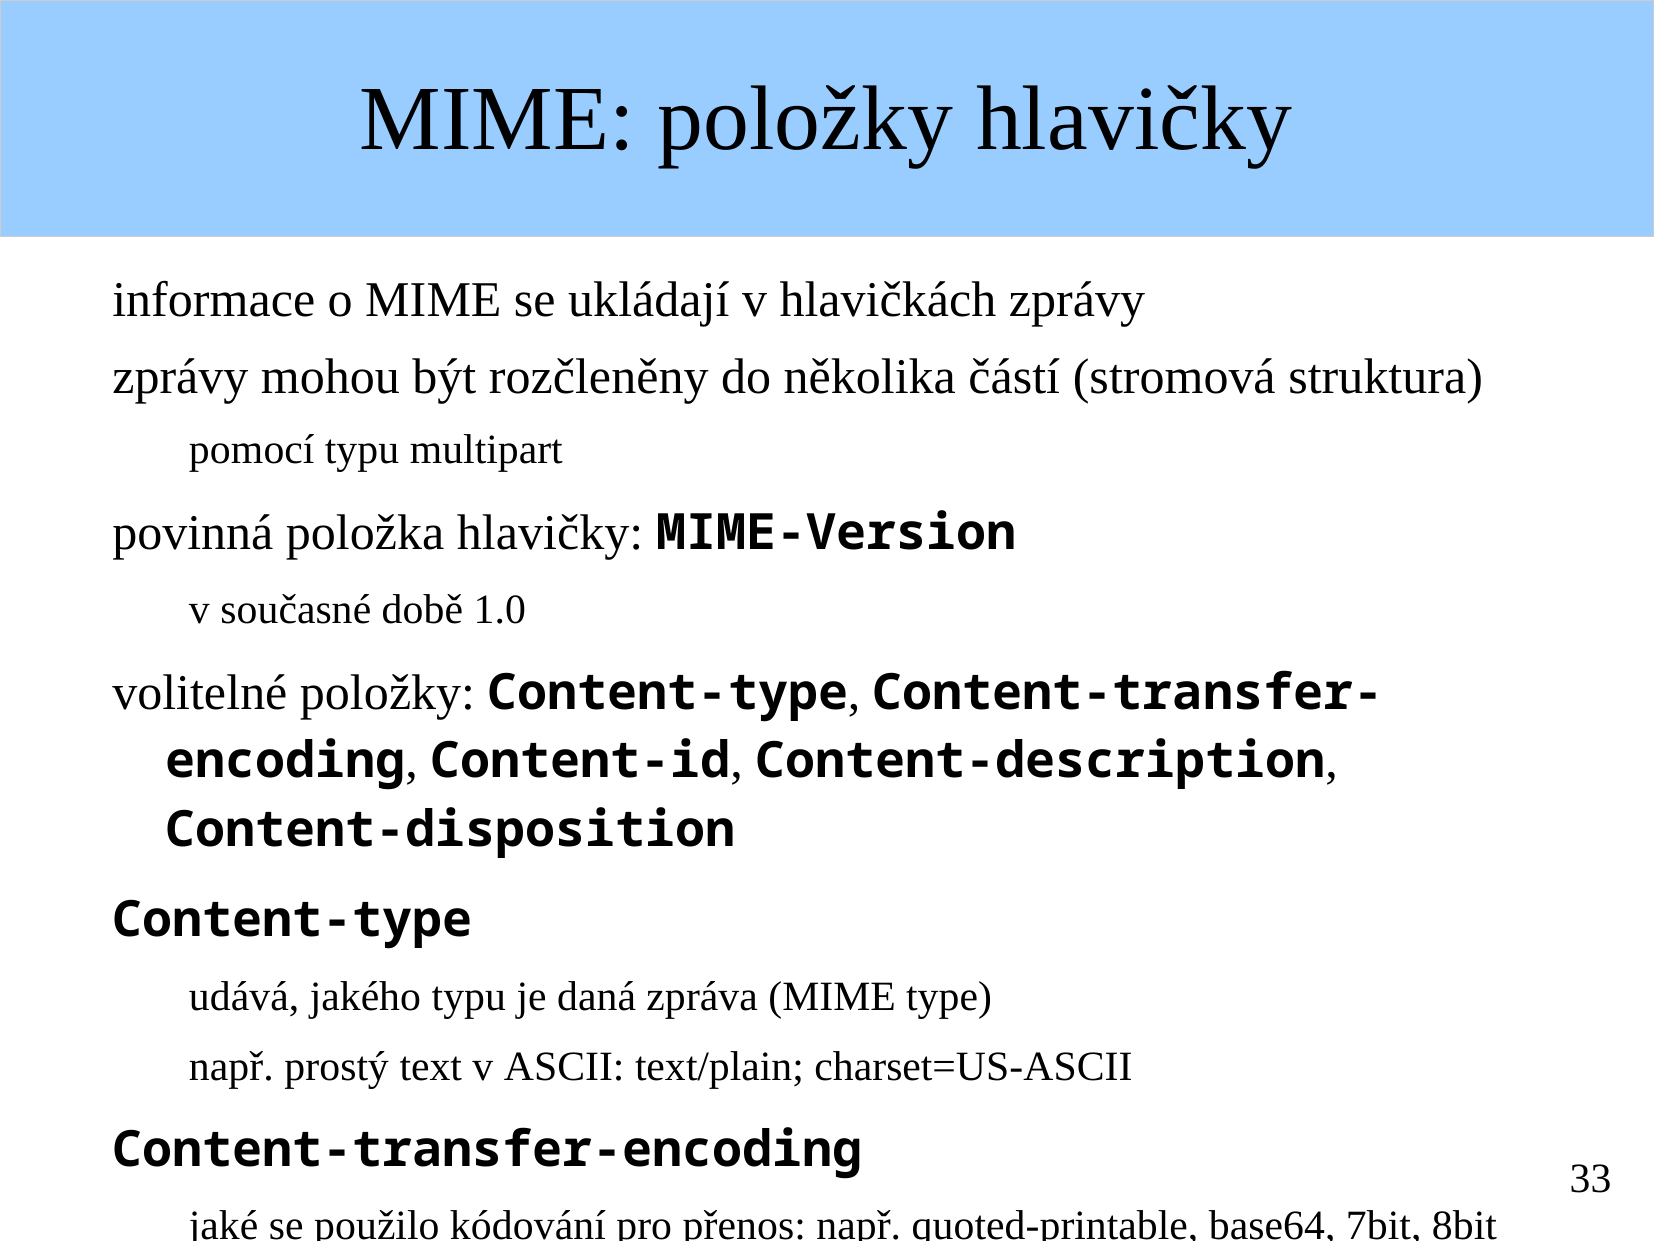

# MIME: položky hlavičky
informace o MIME se ukládají v hlavičkách zprávy
zprávy mohou být rozčleněny do několika částí (stromová struktura)
pomocí typu multipart
povinná položka hlavičky: MIME-Version
v současné době 1.0
volitelné položky: Content-type, Content-transfer-encoding, Content-id, Content-description, Content-disposition
Content-type
udává, jakého typu je daná zpráva (MIME type)
např. prostý text v ASCII: text/plain; charset=US-ASCII
Content-transfer-encoding
jaké se použilo kódování pro přenos: např. quoted-printable, base64, 7bit, 8bit